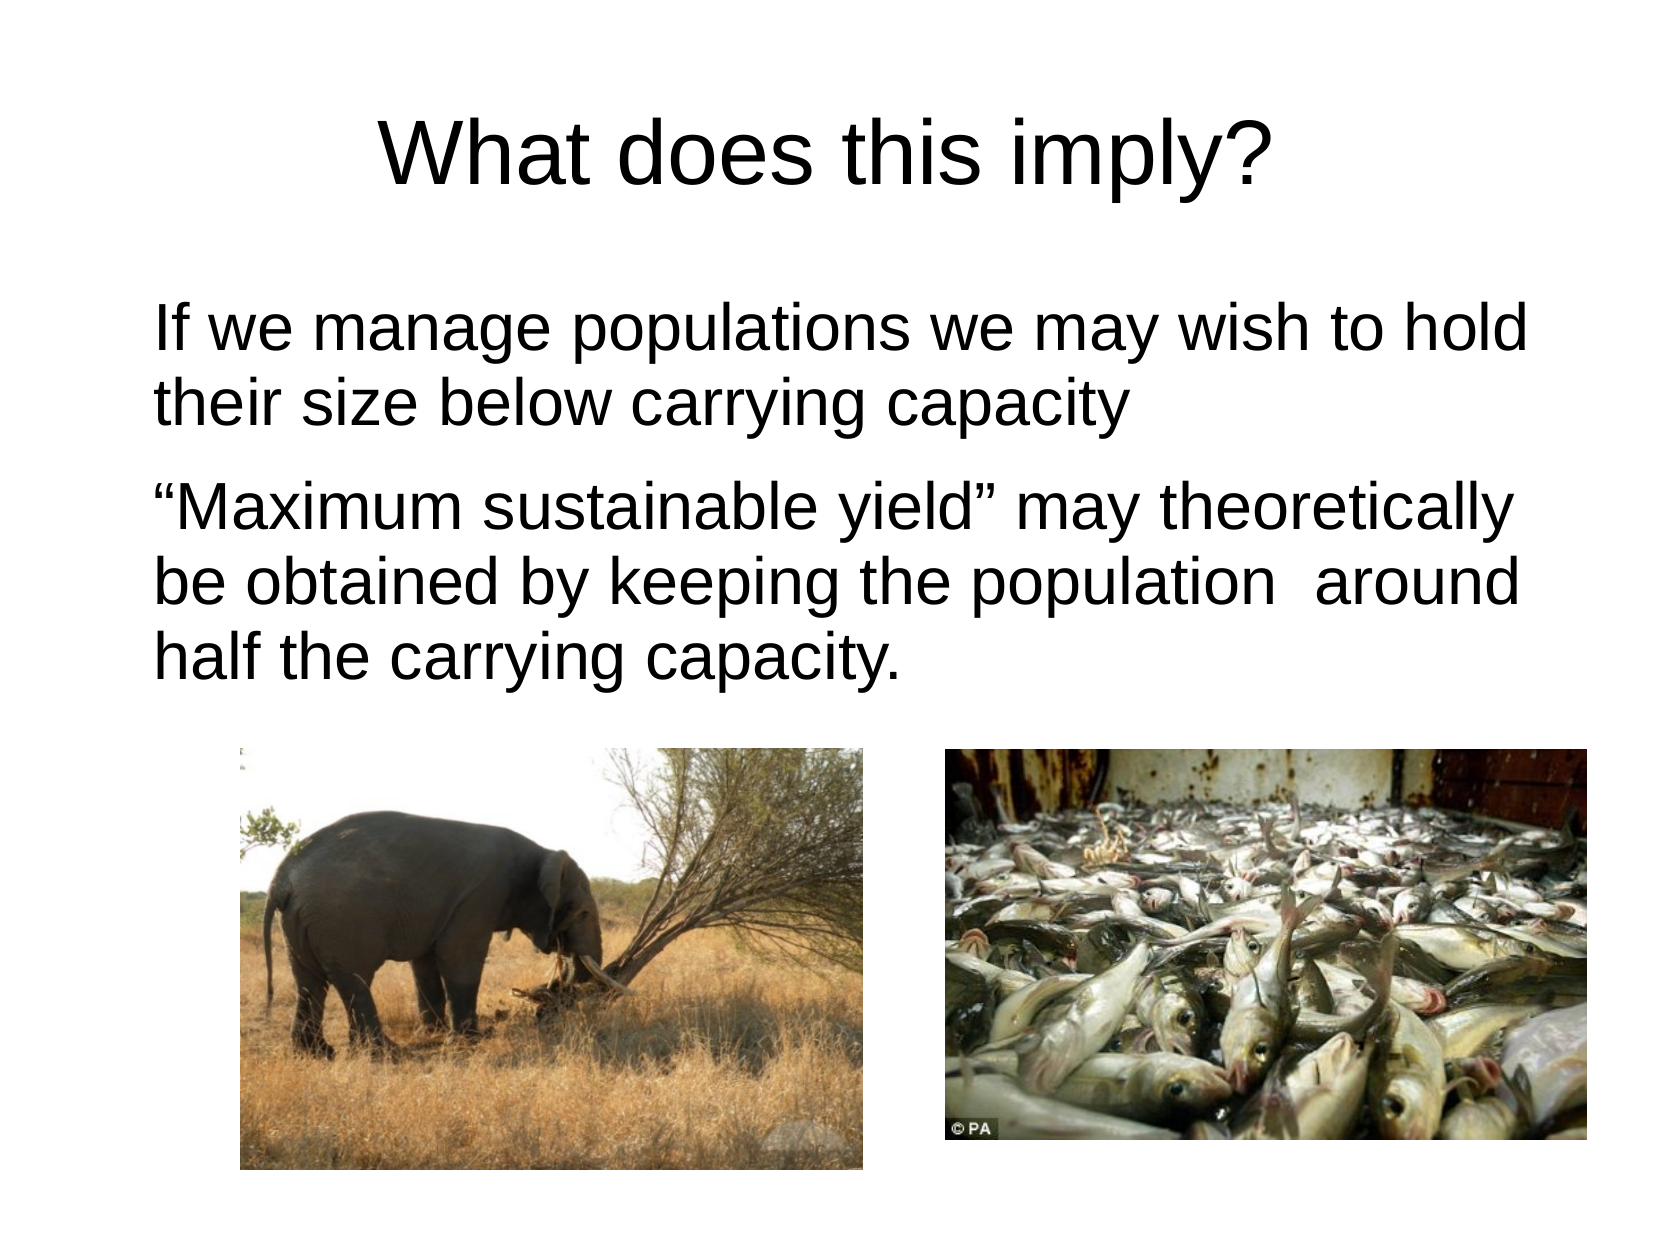

# What does this imply?
If we manage populations we may wish to hold their size below carrying capacity
“Maximum sustainable yield” may theoretically be obtained by keeping the population around half the carrying capacity.